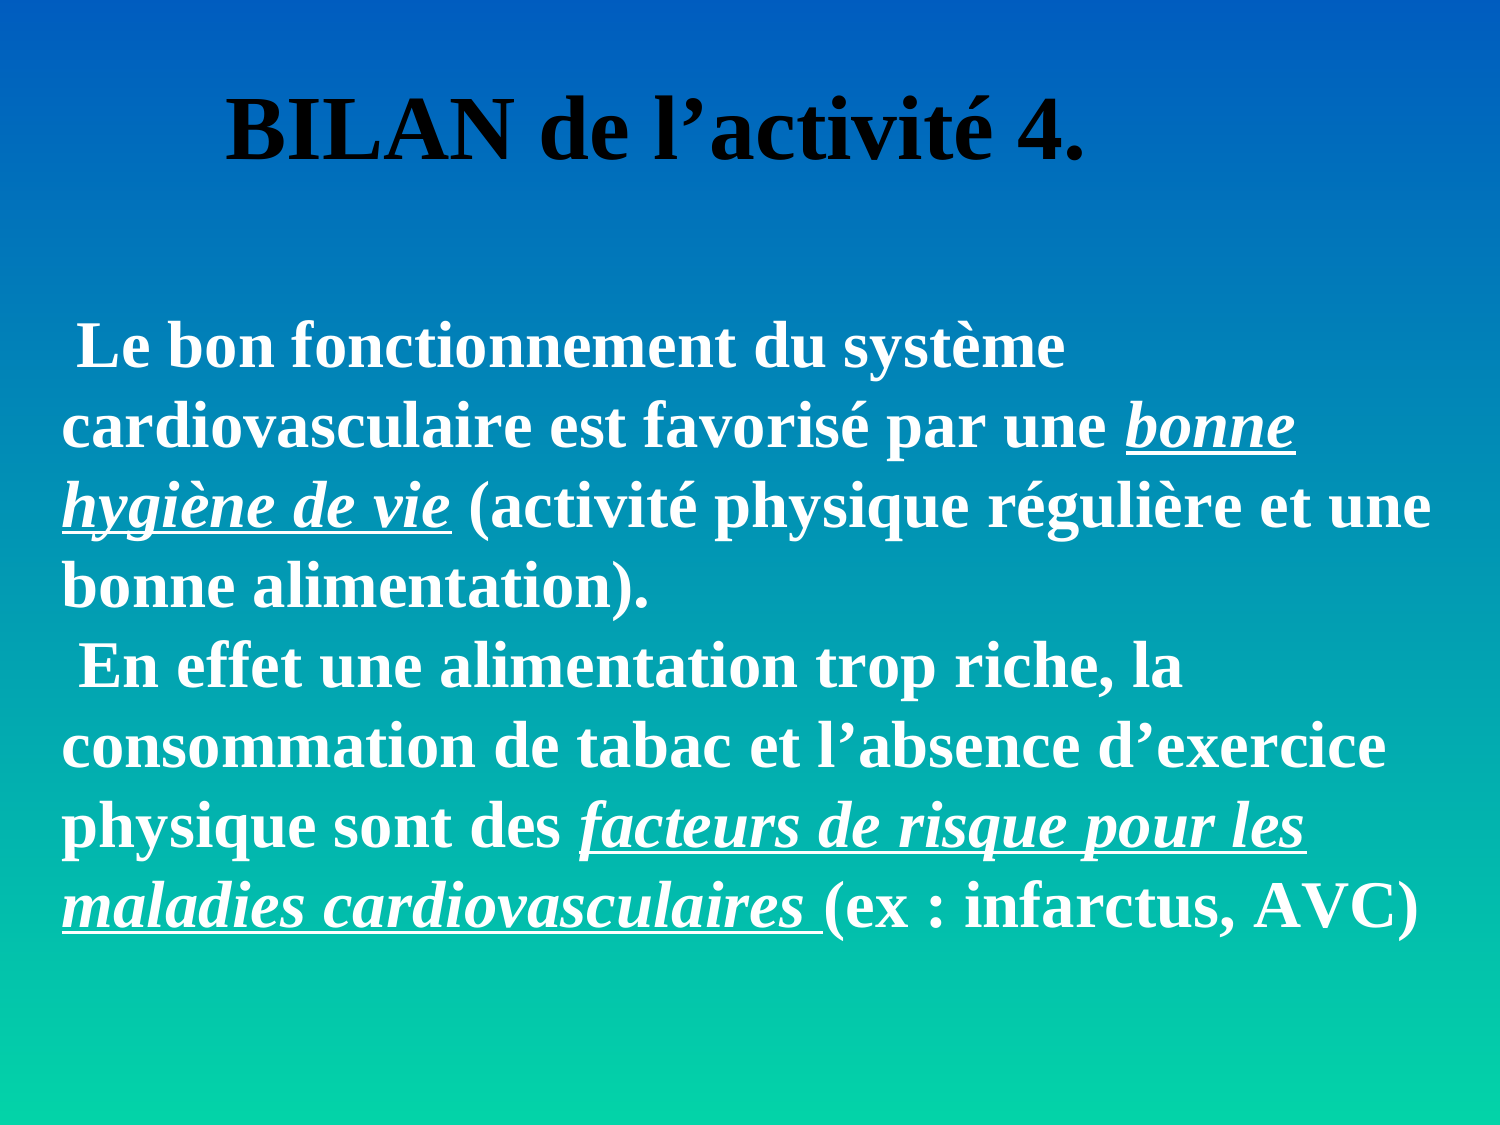

BILAN de l’activité 4.
 Le bon fonctionnement du système cardiovasculaire est favorisé par une bonne hygiène de vie (activité physique régulière et une bonne alimentation).
 En effet une alimentation trop riche, la consommation de tabac et l’absence d’exercice physique sont des facteurs de risque pour les maladies cardiovasculaires (ex : infarctus, AVC)